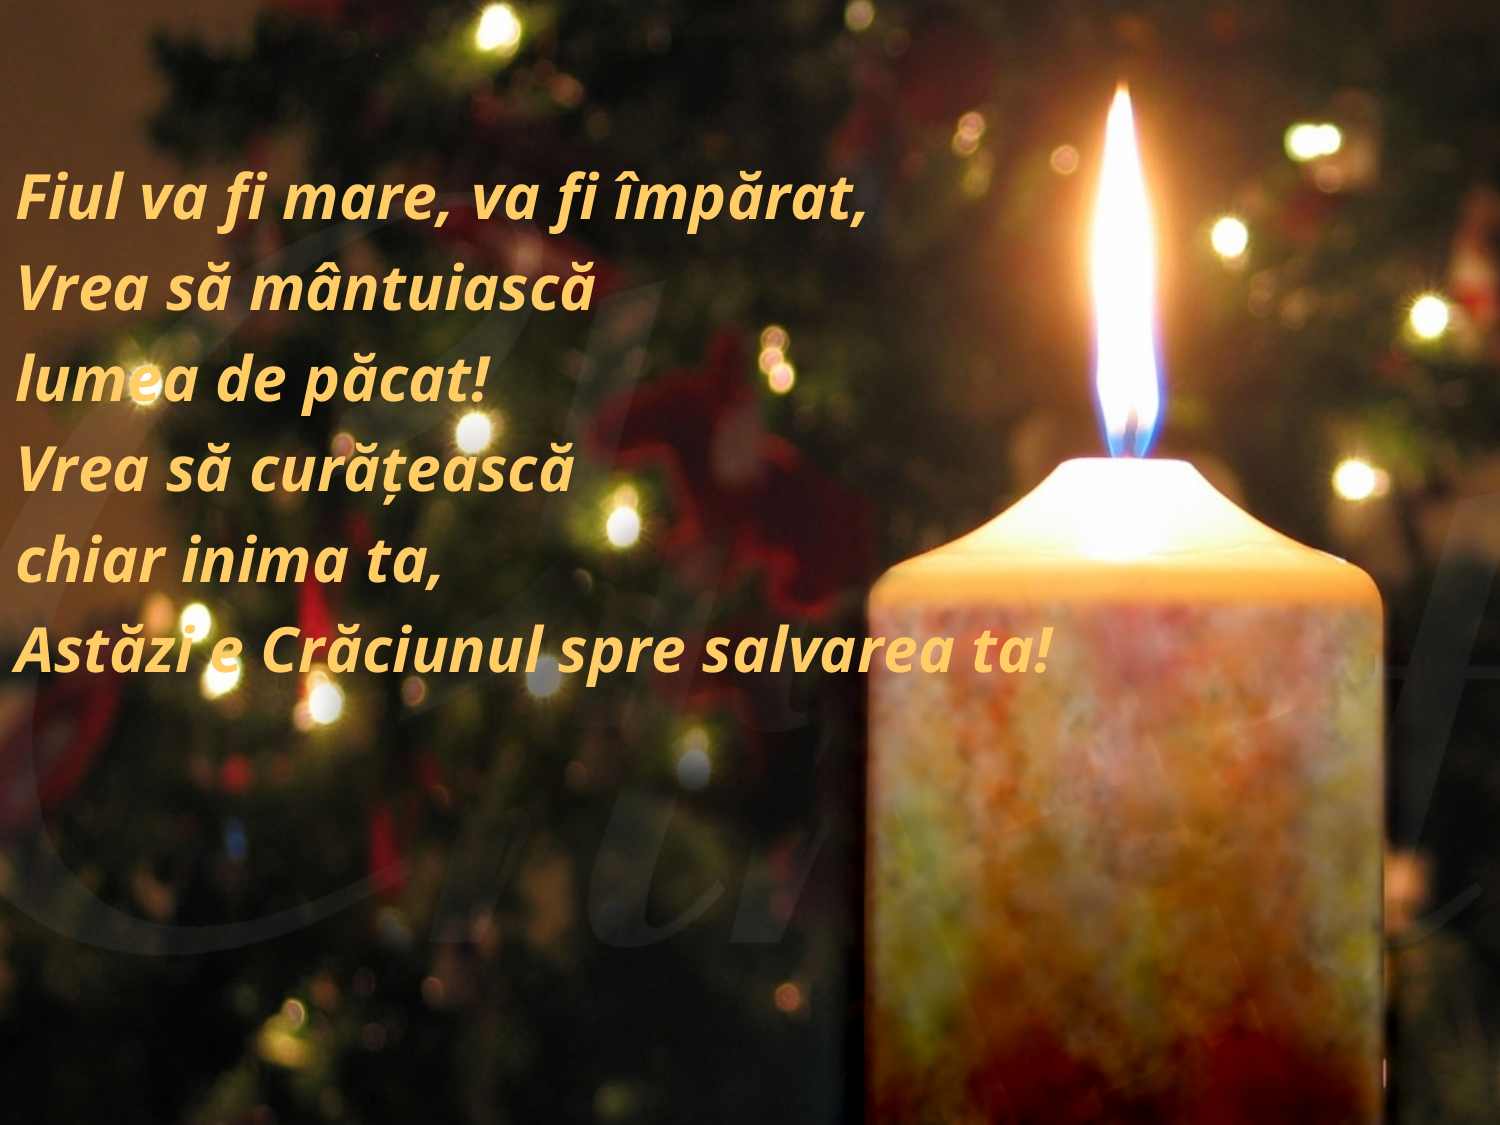

Fiul va fi mare, va fi împărat,
Vrea să mântuiască
lumea de păcat!
Vrea să curăţească
chiar inima ta,
Astăzi e Crăciunul spre salvarea ta!